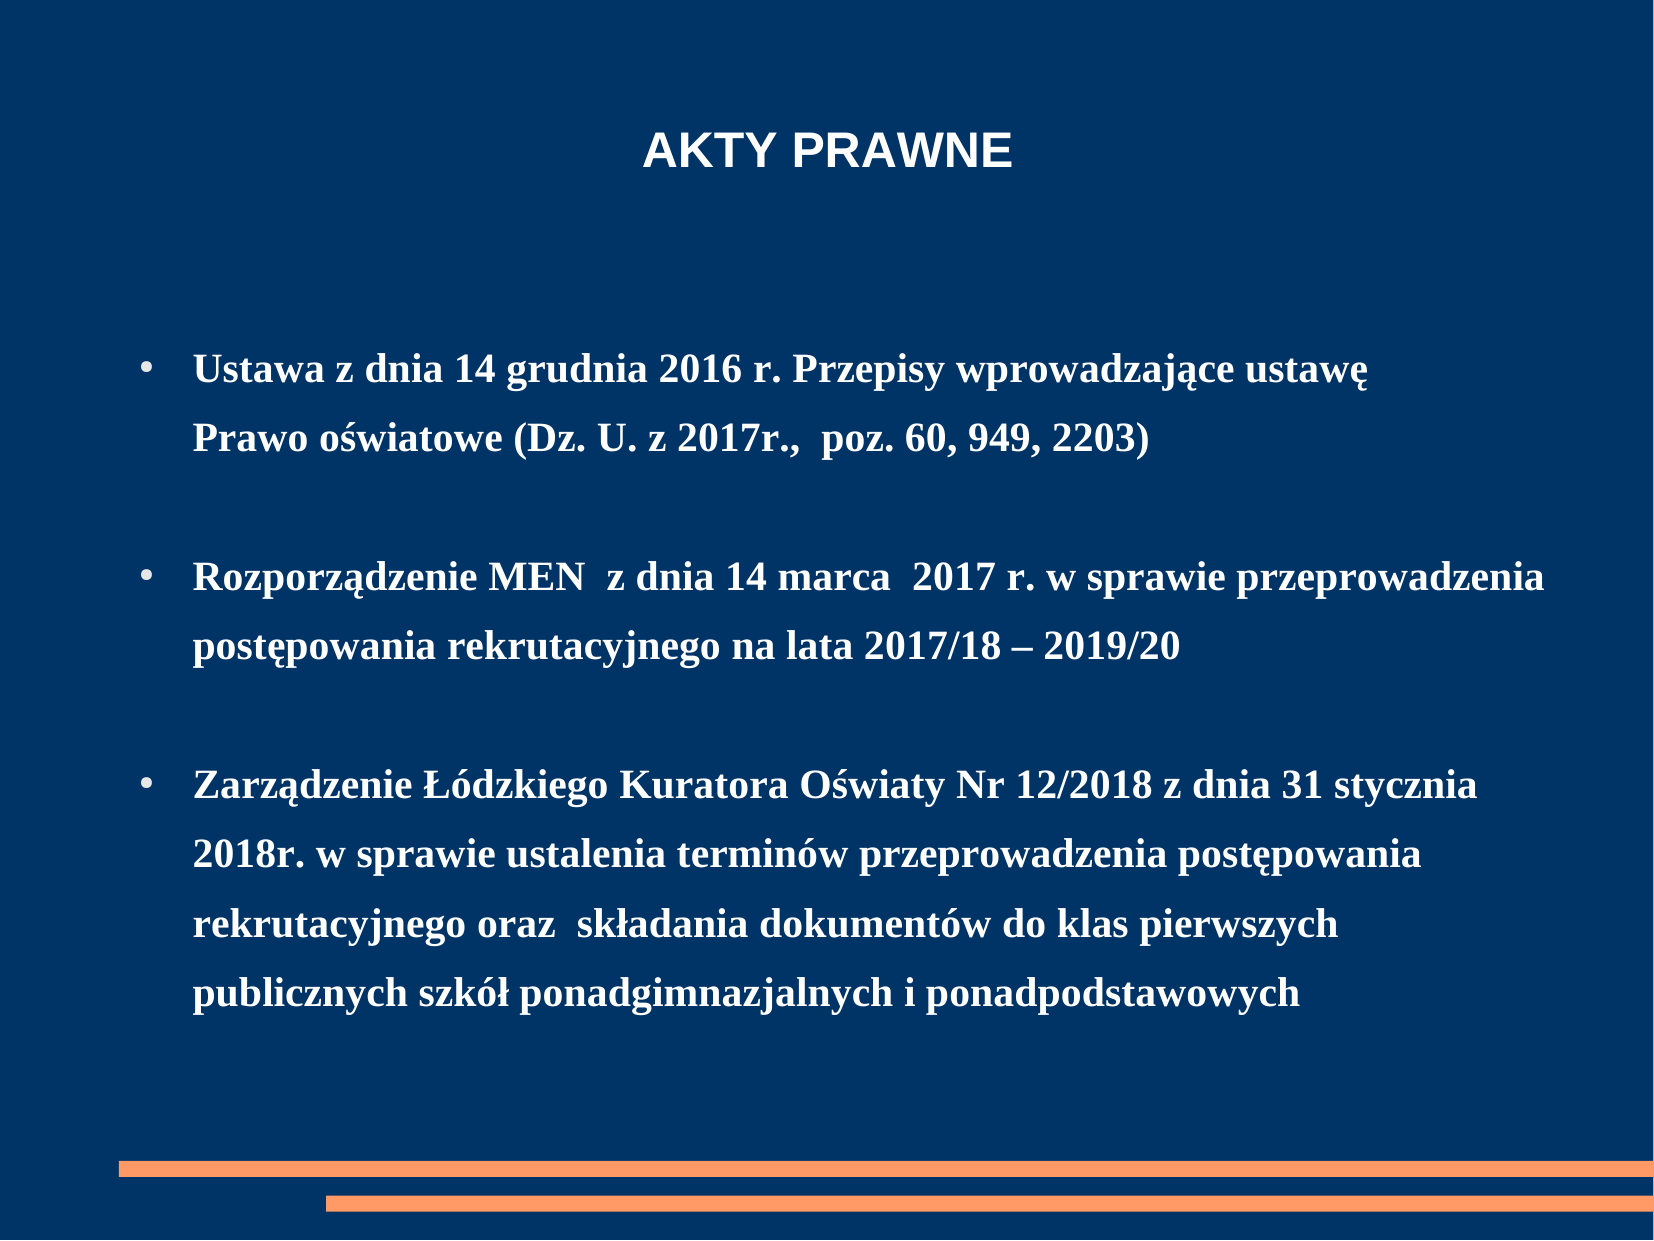

# AKTY PRAWNE
Ustawa z dnia 14 grudnia 2016 r. Przepisy wprowadzające ustawę
Prawo oświatowe (Dz. U. z 2017r., poz. 60, 949, 2203)
Rozporządzenie MEN z dnia 14 marca 2017 r. w sprawie przeprowadzenia postępowania rekrutacyjnego na lata 2017/18 – 2019/20
Zarządzenie Łódzkiego Kuratora Oświaty Nr 12/2018 z dnia 31 stycznia 2018r. w sprawie ustalenia terminów przeprowadzenia postępowania rekrutacyjnego oraz składania dokumentów do klas pierwszych publicznych szkół ponadgimnazjalnych i ponadpodstawowych